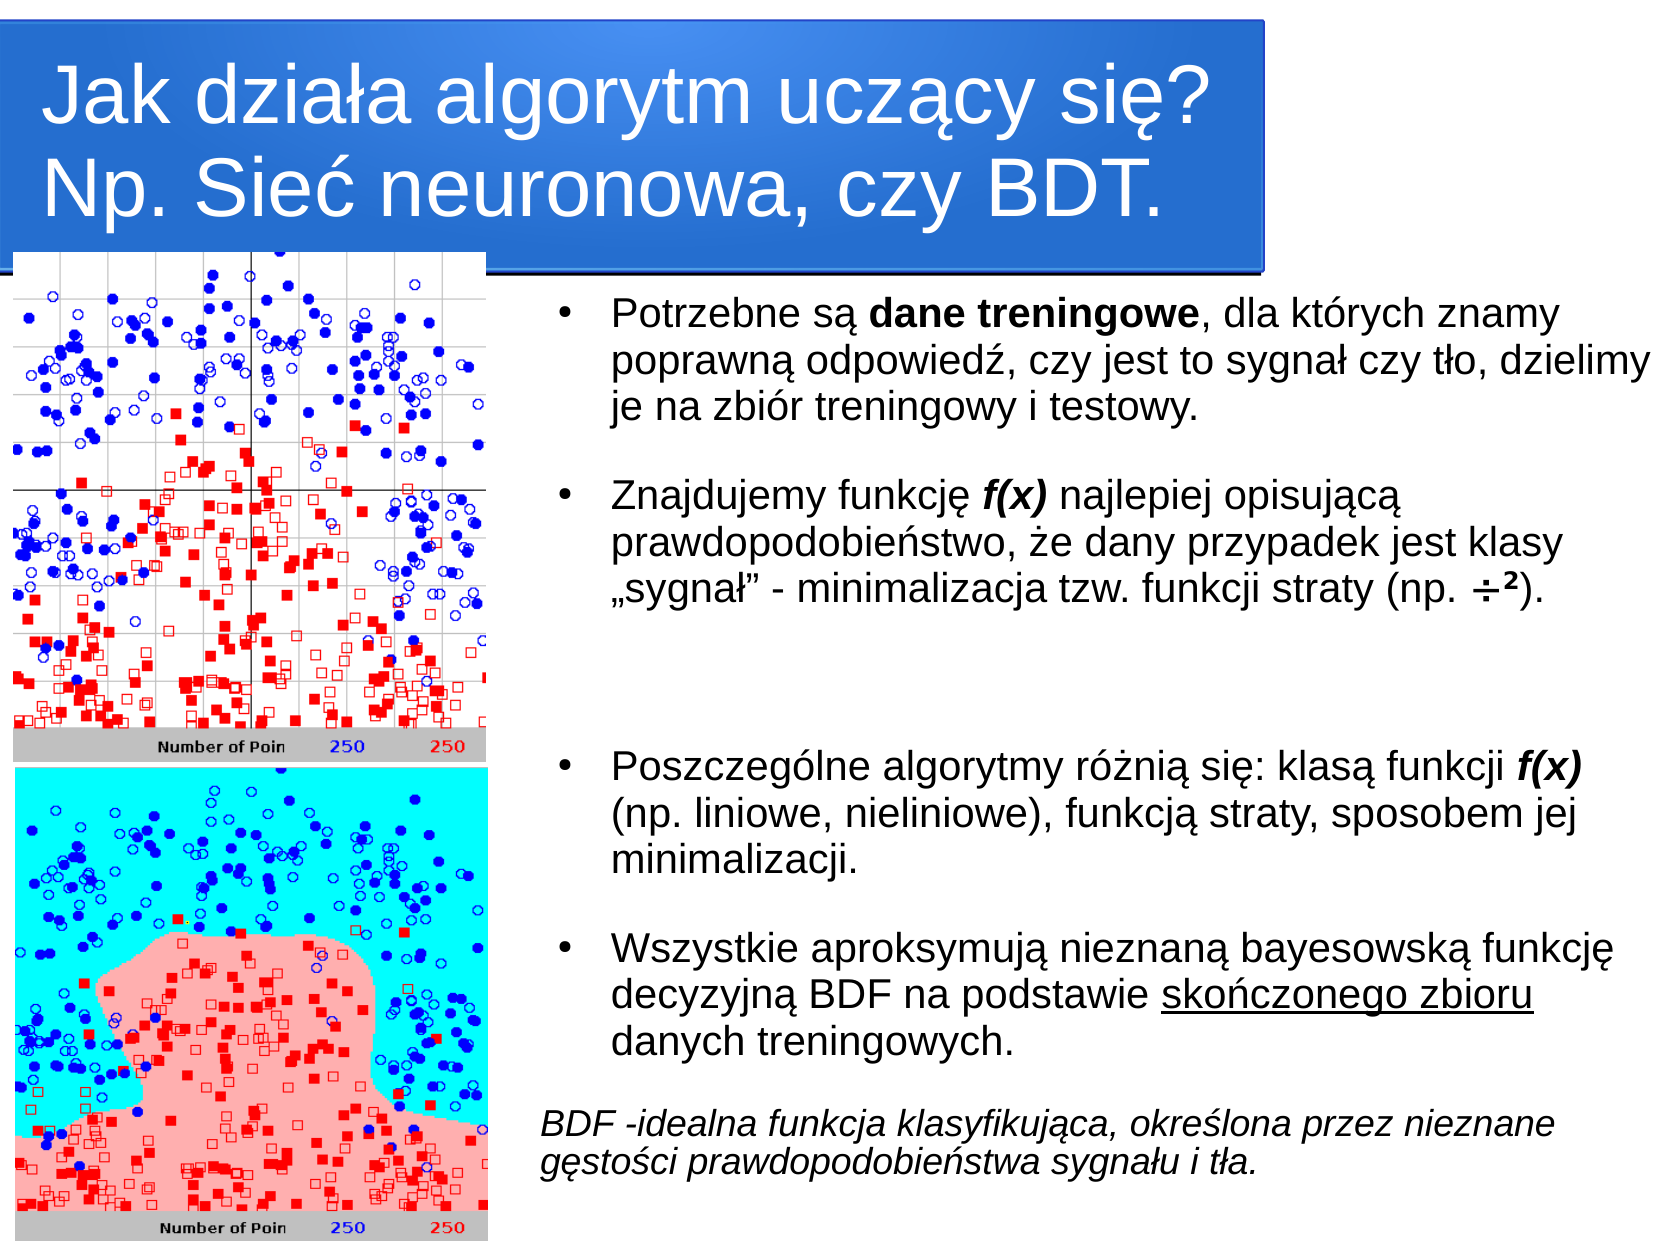

Jak działa algorytm uczący się? Np. Sieć neuronowa, czy BDT.
# Potrzebne są dane treningowe, dla których znamy poprawną odpowiedź, czy jest to sygnał czy tło, dzielimy je na zbiór treningowy i testowy.
Znajdujemy funkcję f(x) najlepiej opisującą prawdopodobieństwo, że dany przypadek jest klasy „sygnał” - minimalizacja tzw. funkcji straty (np. ÷2).
Poszczególne algorytmy różnią się: klasą funkcji f(x) (np. liniowe, nieliniowe), funkcją straty, sposobem jej minimalizacji.
Wszystkie aproksymują nieznaną bayesowską funkcję decyzyjną BDF na podstawie skończonego zbioru danych treningowych.
BDF -idealna funkcja klasyfikująca, określona przez nieznane gęstości prawdopodobieństwa sygnału i tła.